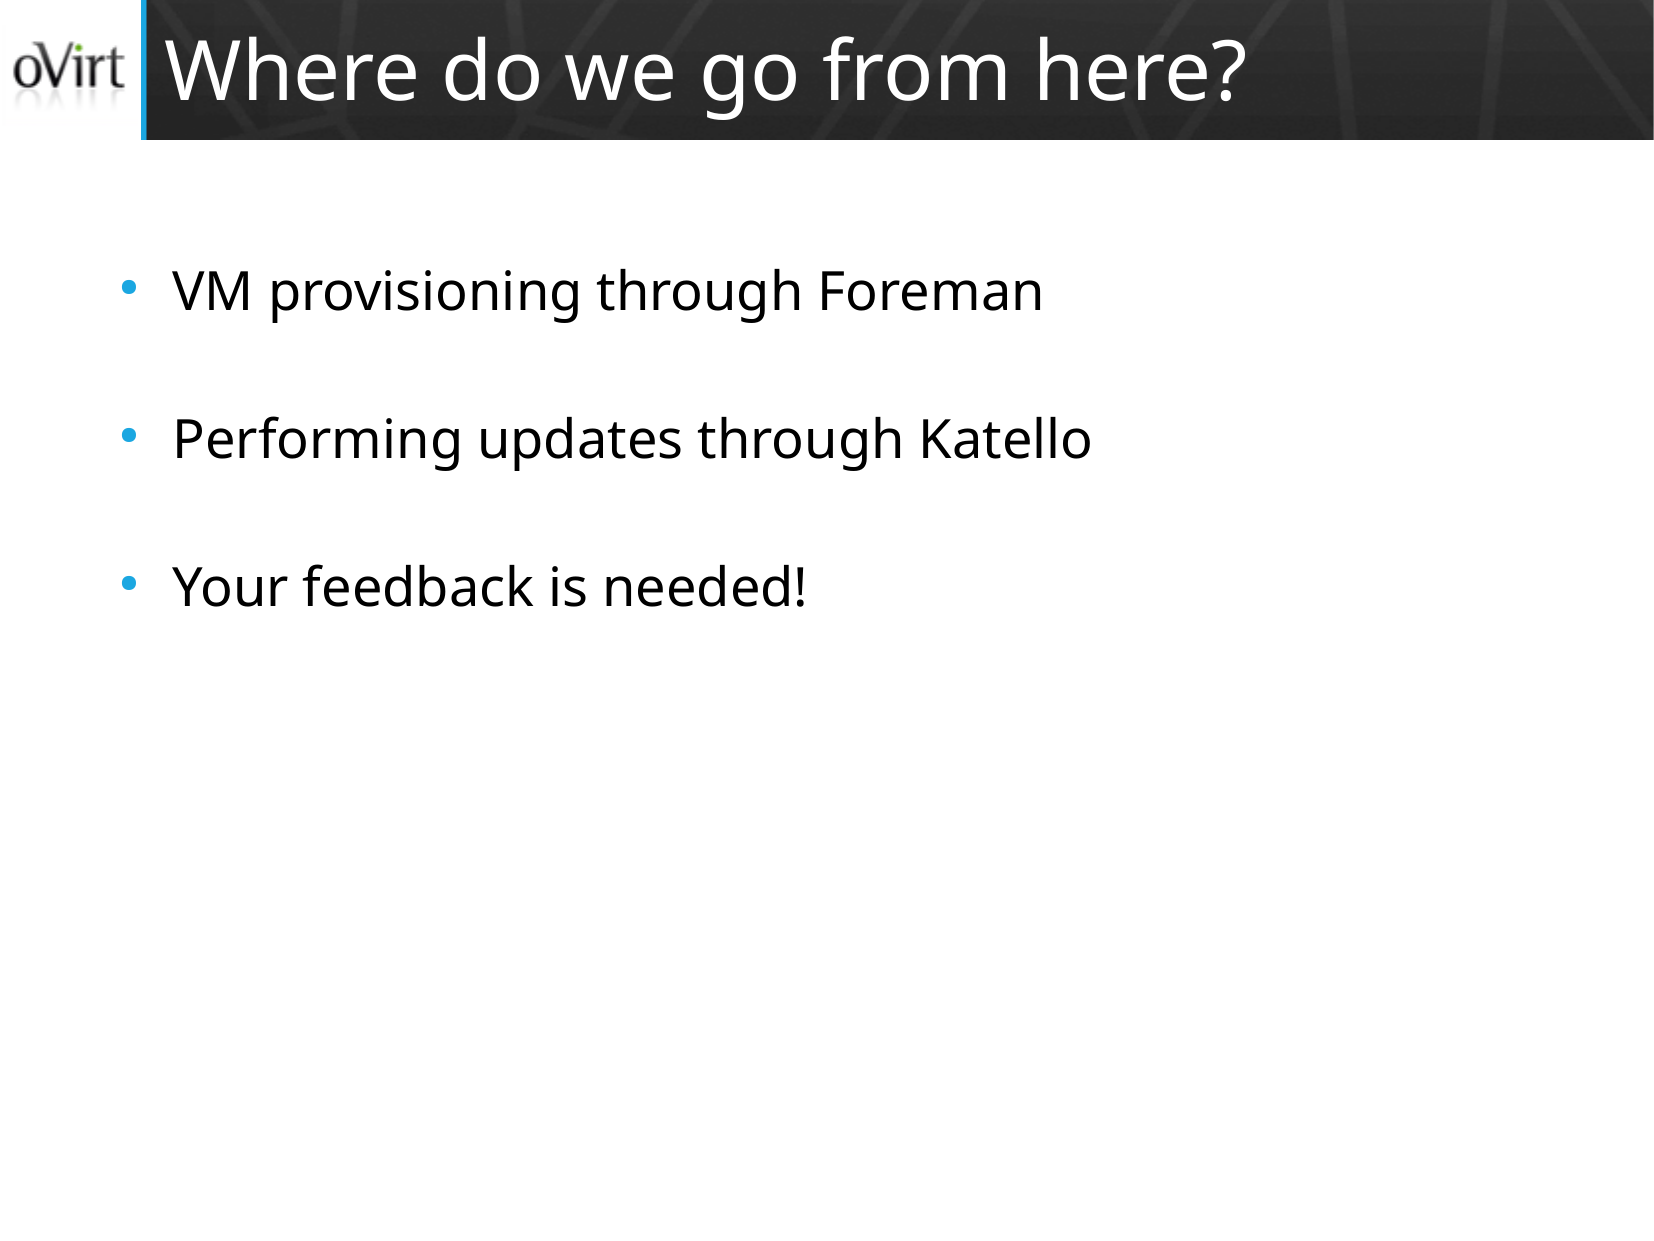

# Where do we go from here?
VM provisioning through Foreman
Performing updates through Katello
Your feedback is needed!